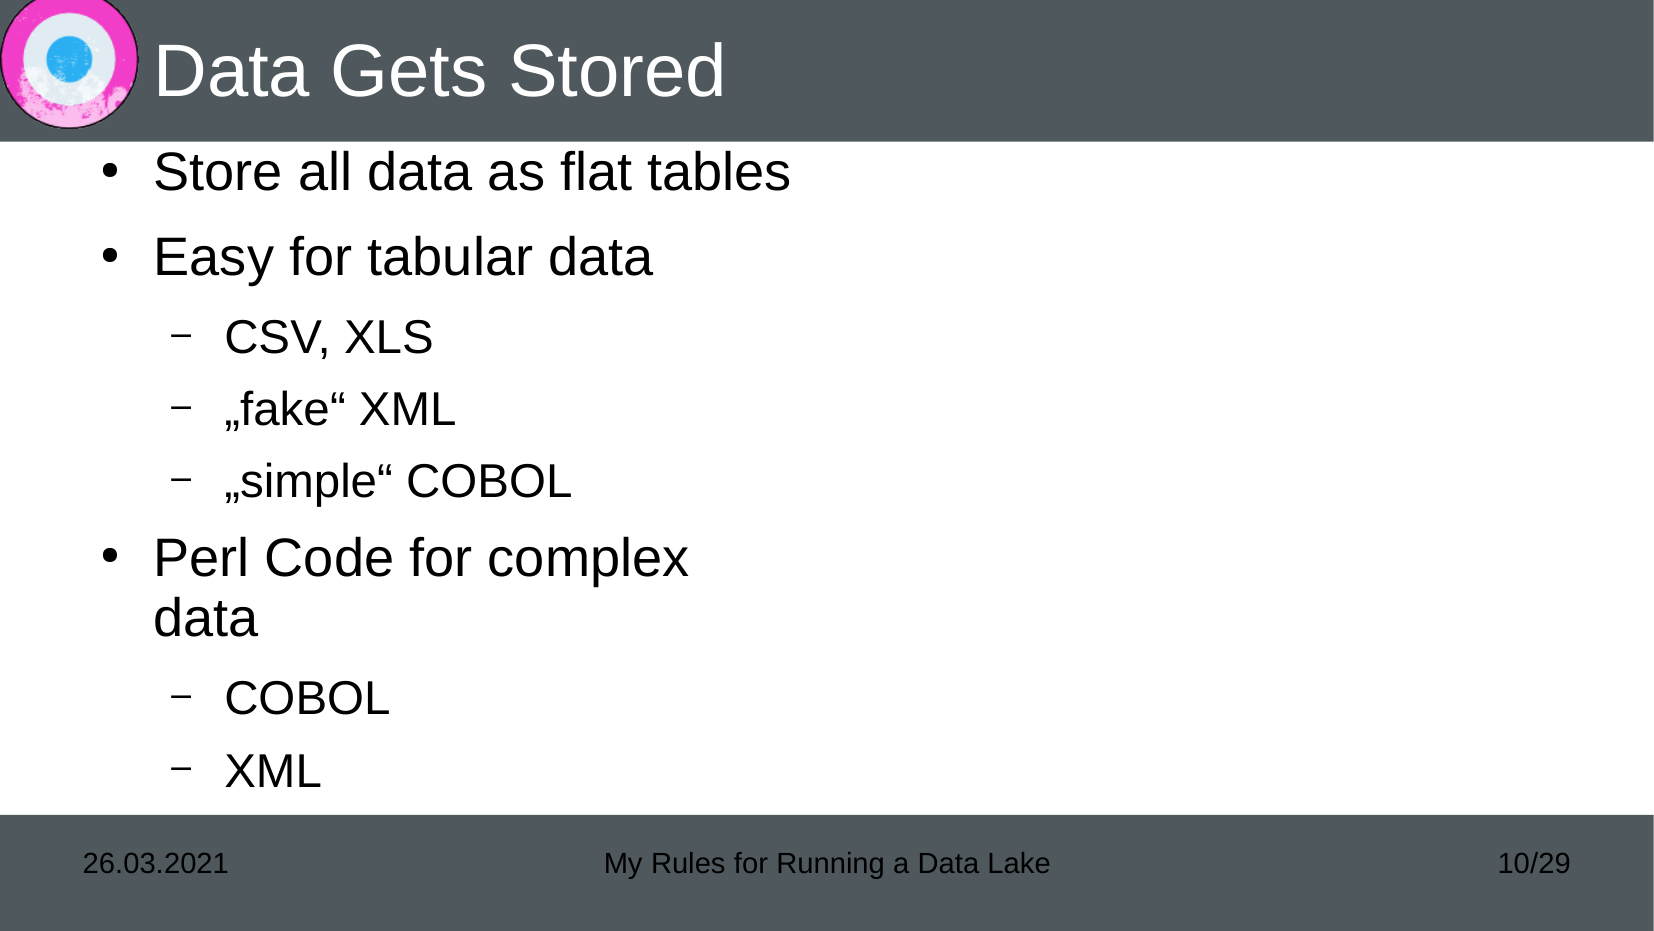

# Data Gets Stored
Store all data as flat tables
Easy for tabular data
CSV, XLS
„fake“ XML
„simple“ COBOL
Perl Code for complex data
COBOL
XML
08. März 2019
10